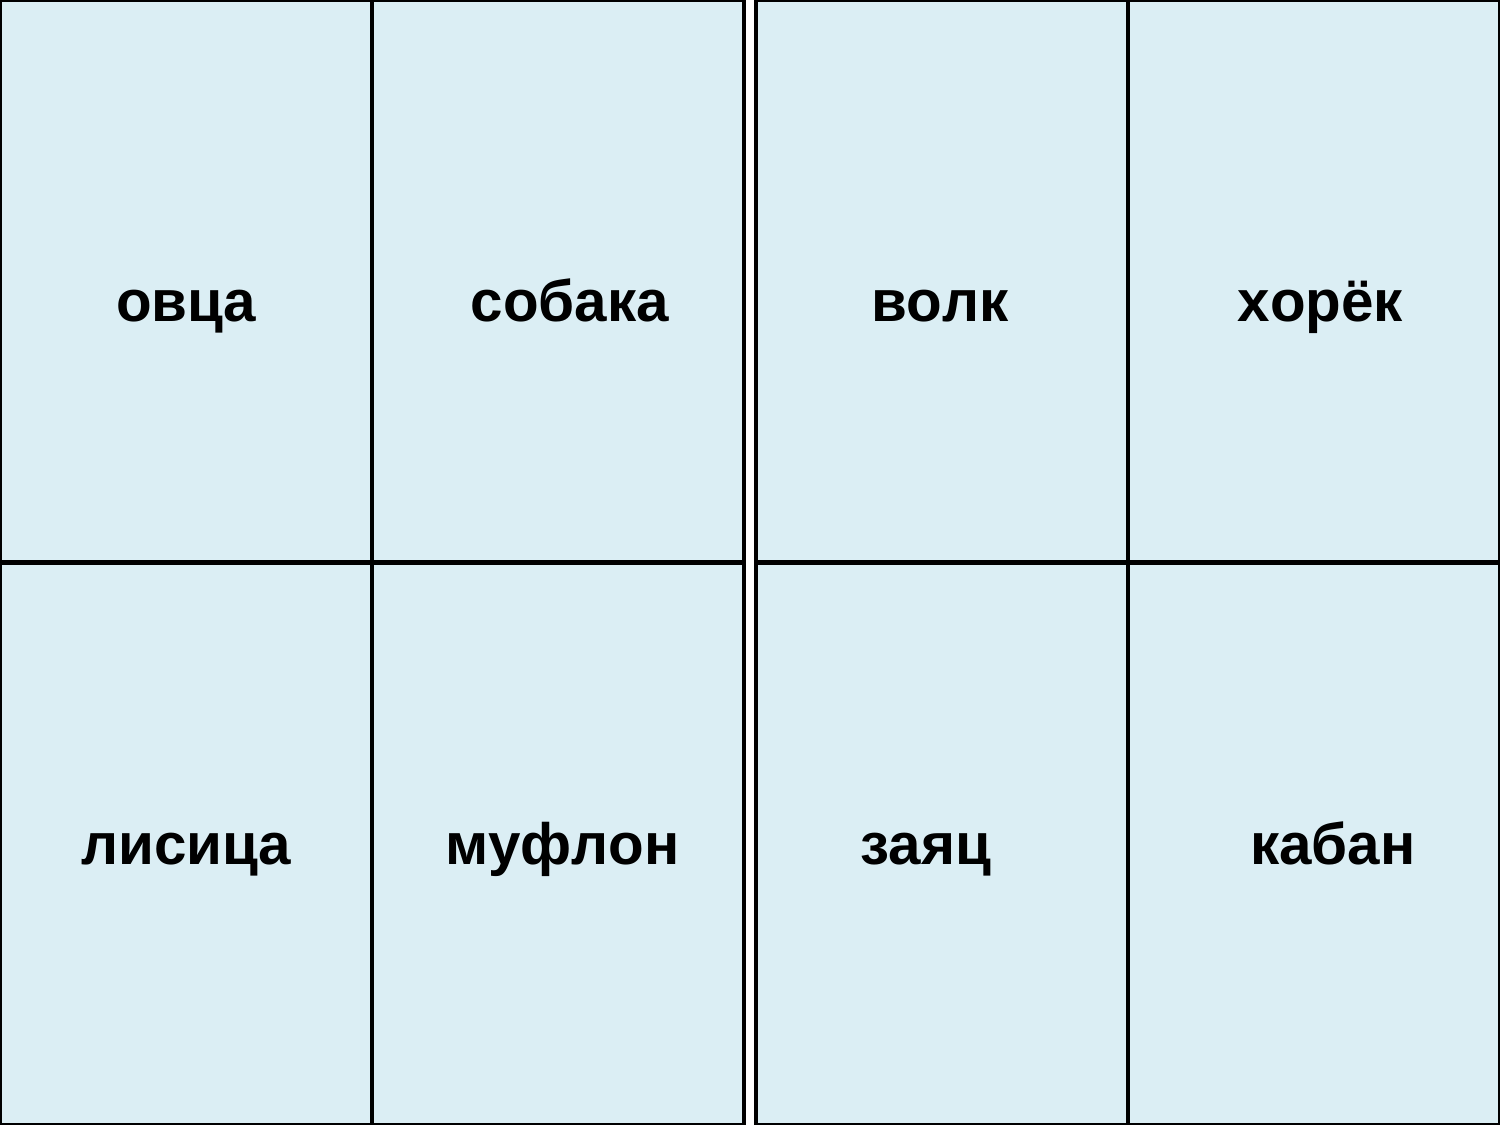

овцa
собака
волк
хорёк
лисица
муфлон
заяц
кабан